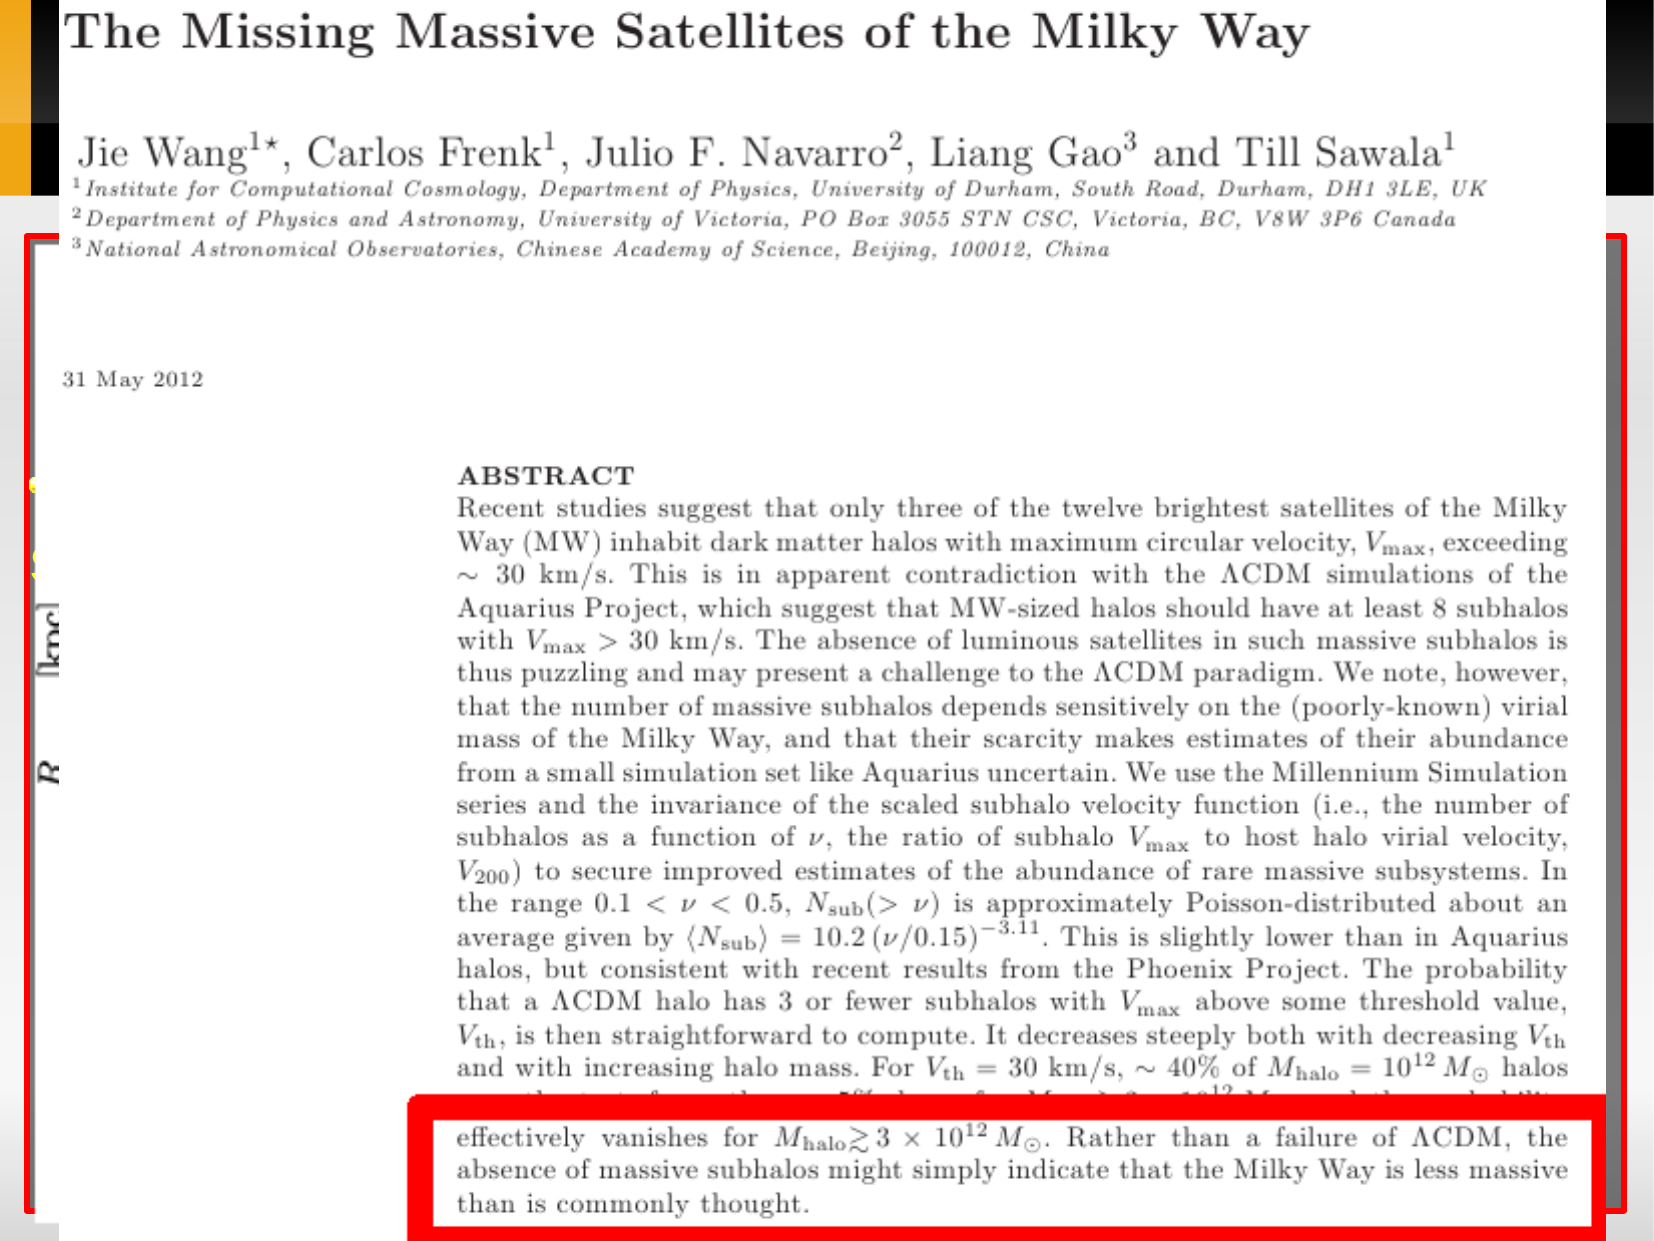

# The Copernicus Complexio?
The scientific motivation:
 The apparent darkness of massive Milky Way sub-haloes
Boylan-Kolchin et al. (2011)